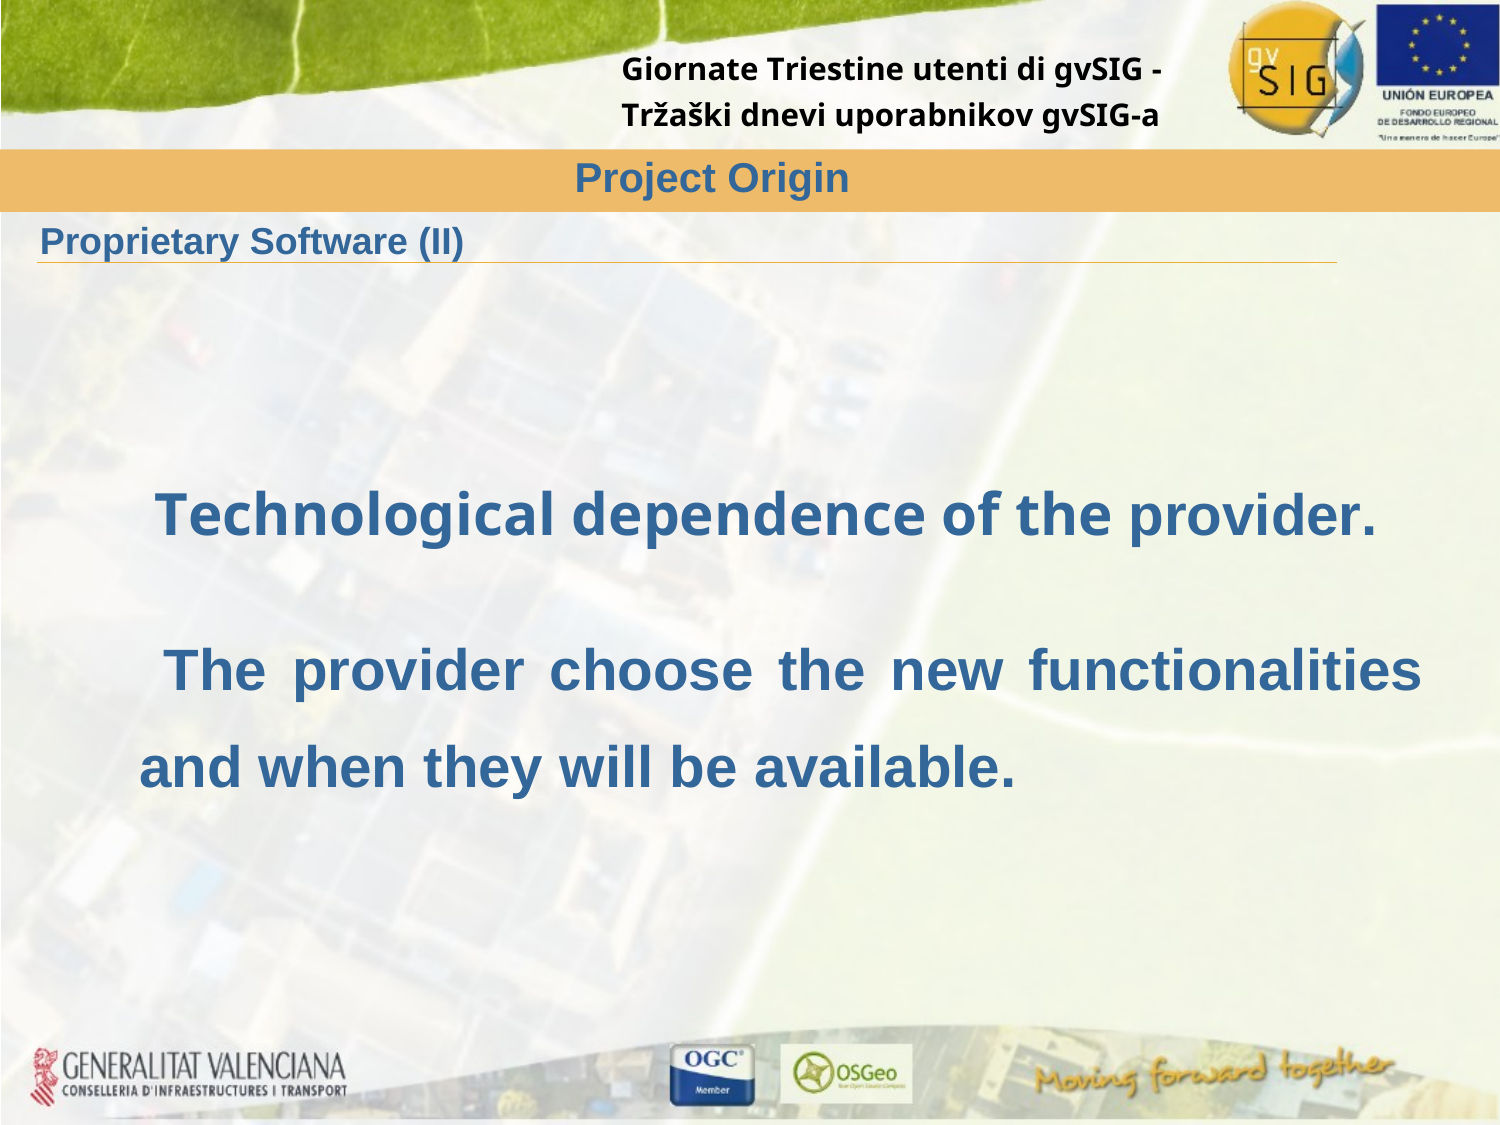

Project Origin
Proprietary Software (II)
 Technological dependence of the provider.
 The provider choose the new functionalities and when they will be available.